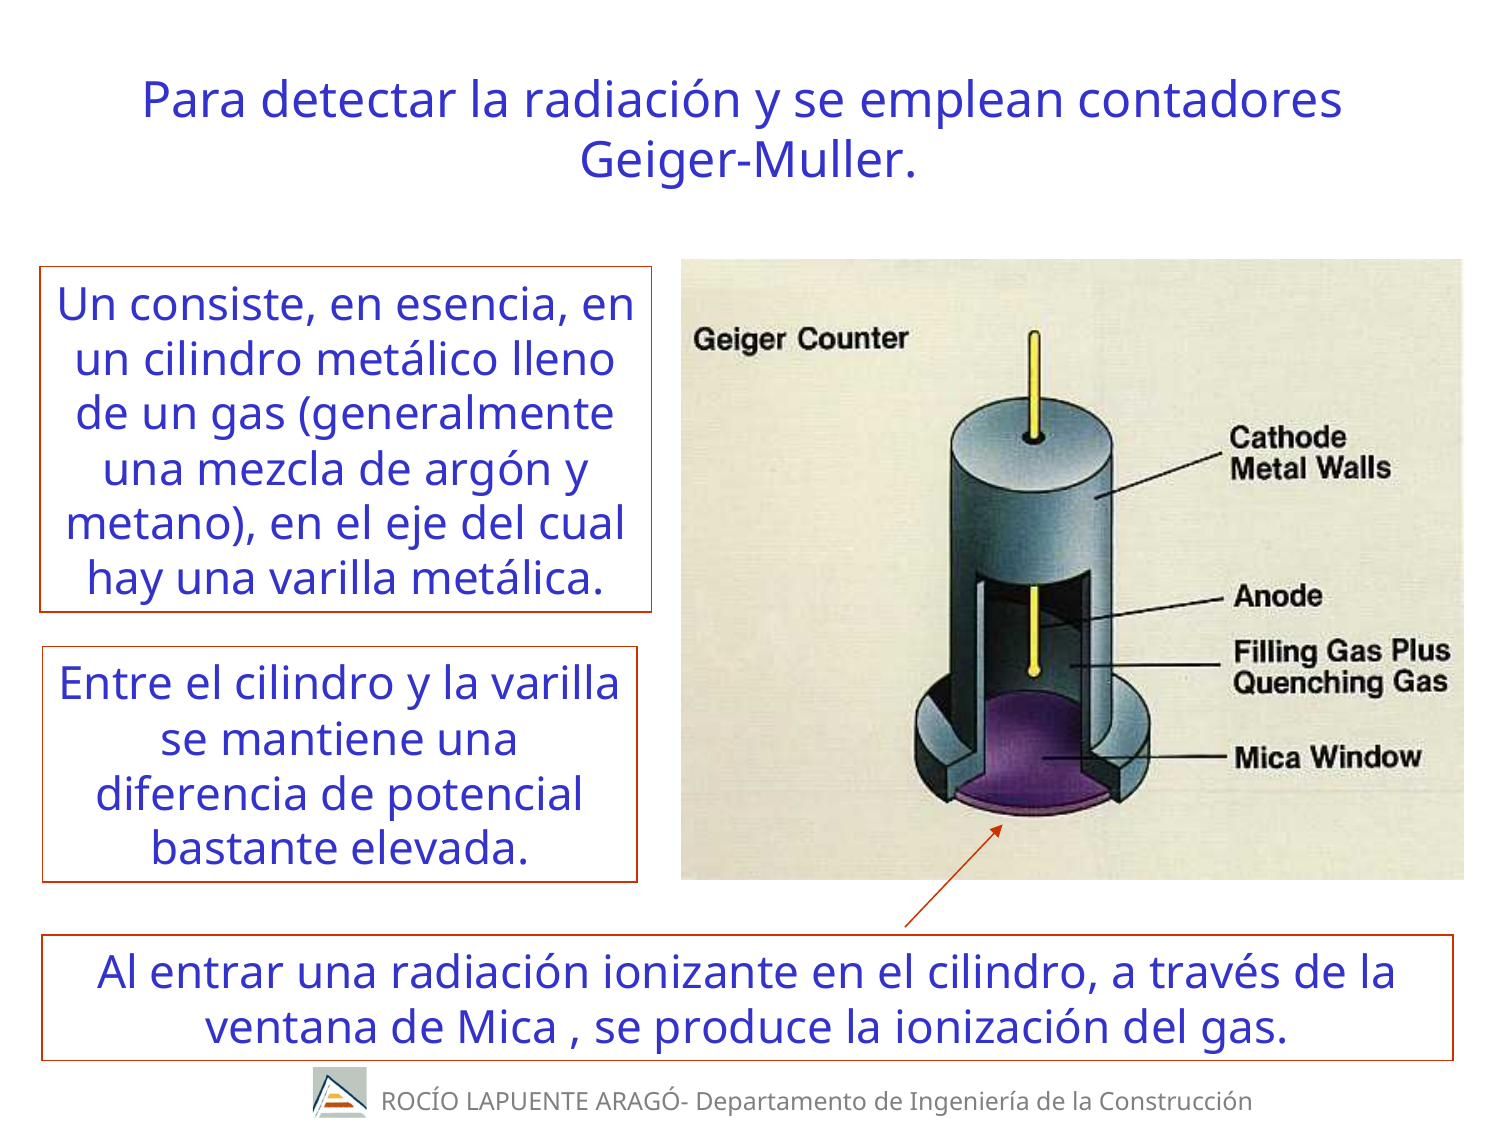

Para detectar la radiación y se emplean contadores
Geiger-Muller.
Un consiste, en esencia, en un cilindro metálico lleno de un gas (generalmente una mezcla de argón y metano), en el eje del cual hay una varilla metálica.
Entre el cilindro y la varilla se mantiene una diferencia de potencial bastante elevada.
Al entrar una radiación ionizante en el cilindro, a través de la ventana de Mica , se produce la ionización del gas.